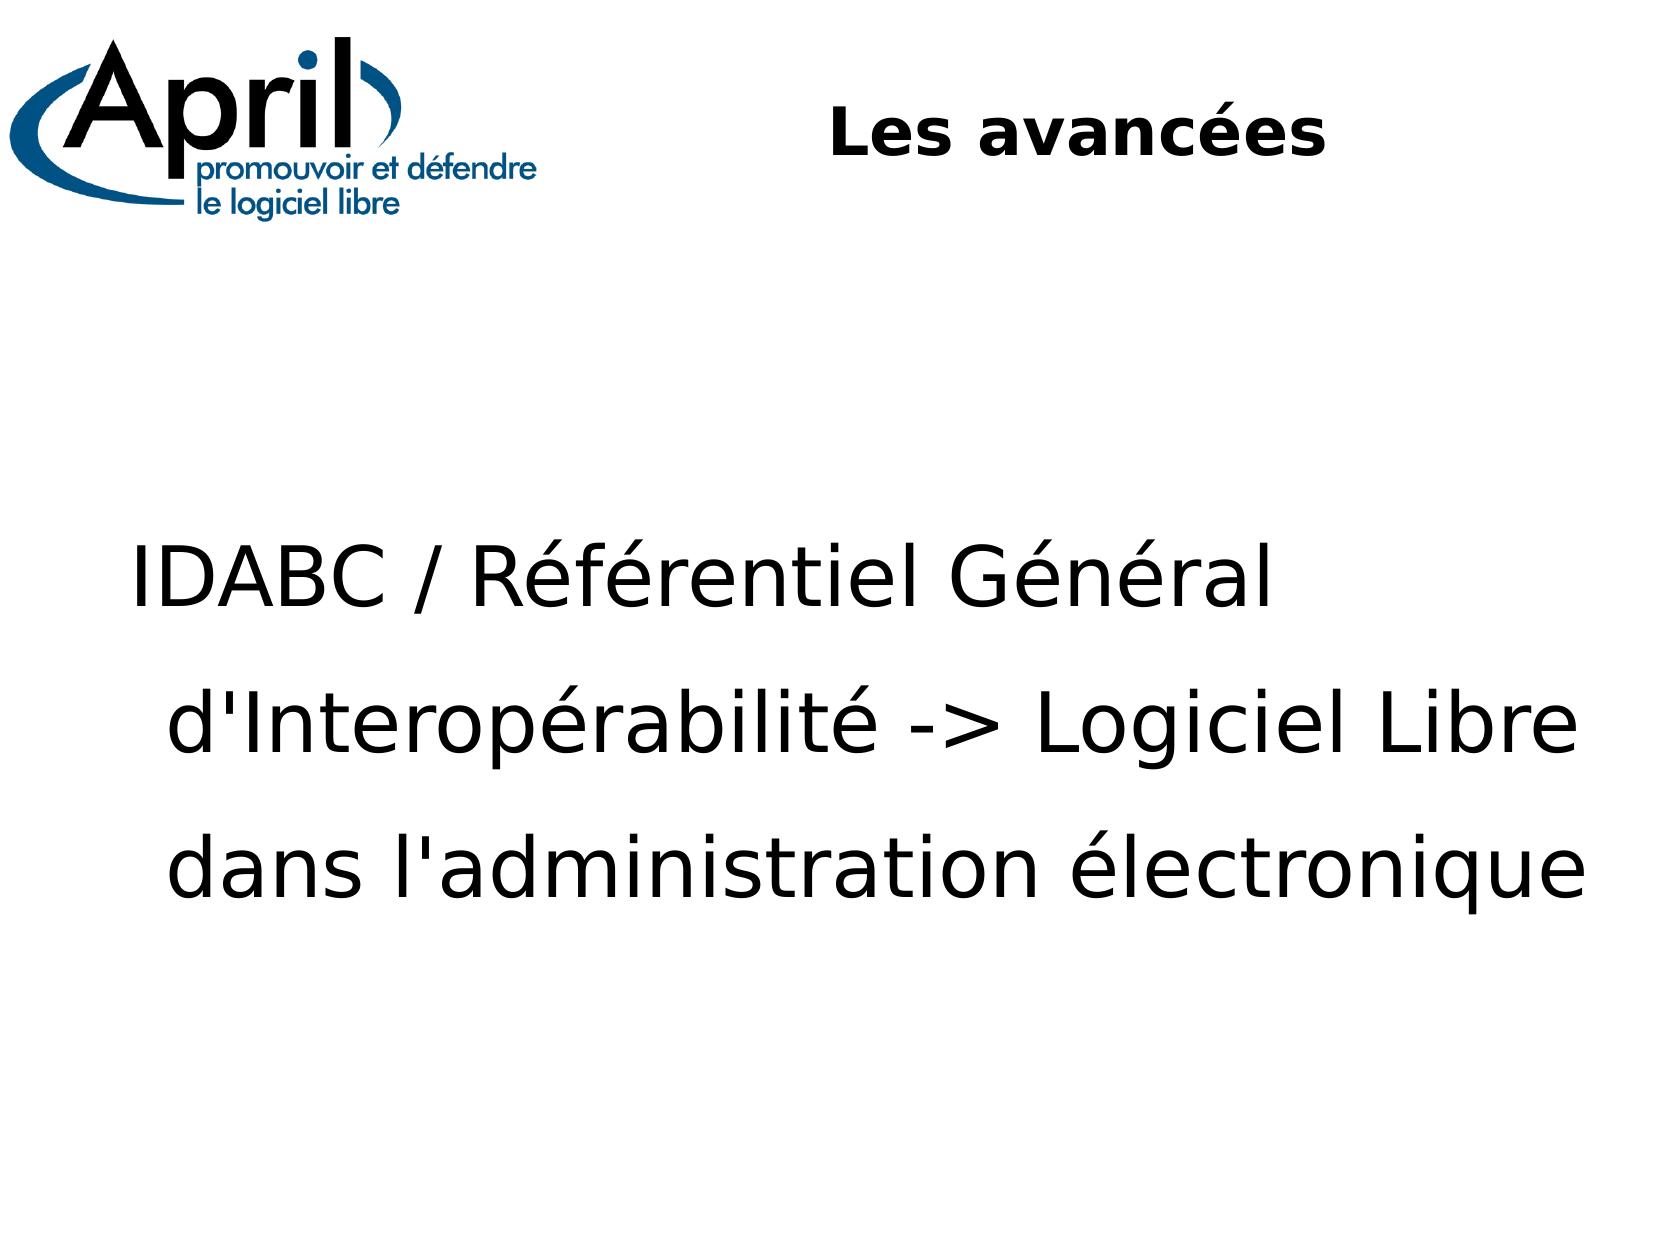

# Les avancées
IDABC / Référentiel Général d'Interopérabilité -> Logiciel Libre dans l'administration électronique